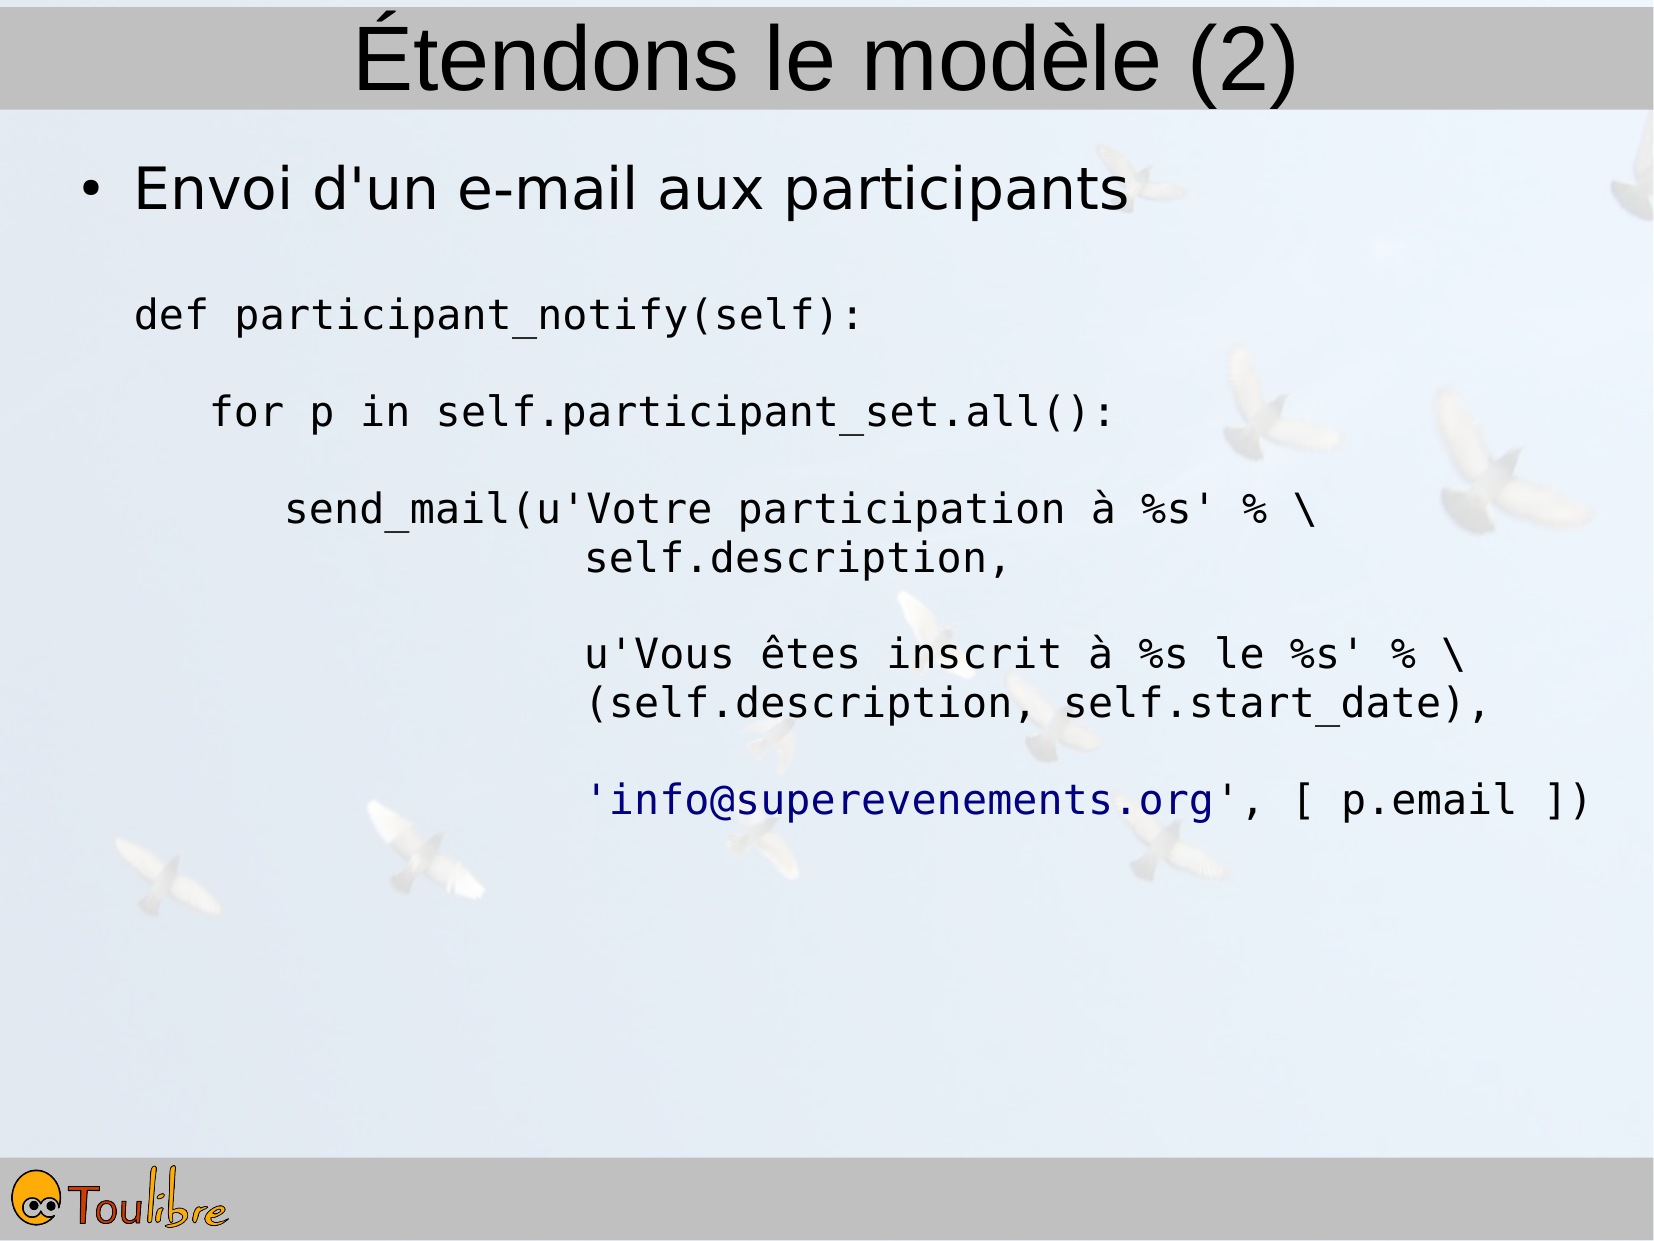

# Étendons le modèle (2)
Envoi d'un e-mail aux participants
def participant_notify(self):
	for p in self.participant_set.all():
		send_mail(u'Votre participation à %s' % \
						self.description,
						u'Vous êtes inscrit à %s le %s' % \
						(self.description, self.start_date),
						'info@superevenements.org', [ p.email ])